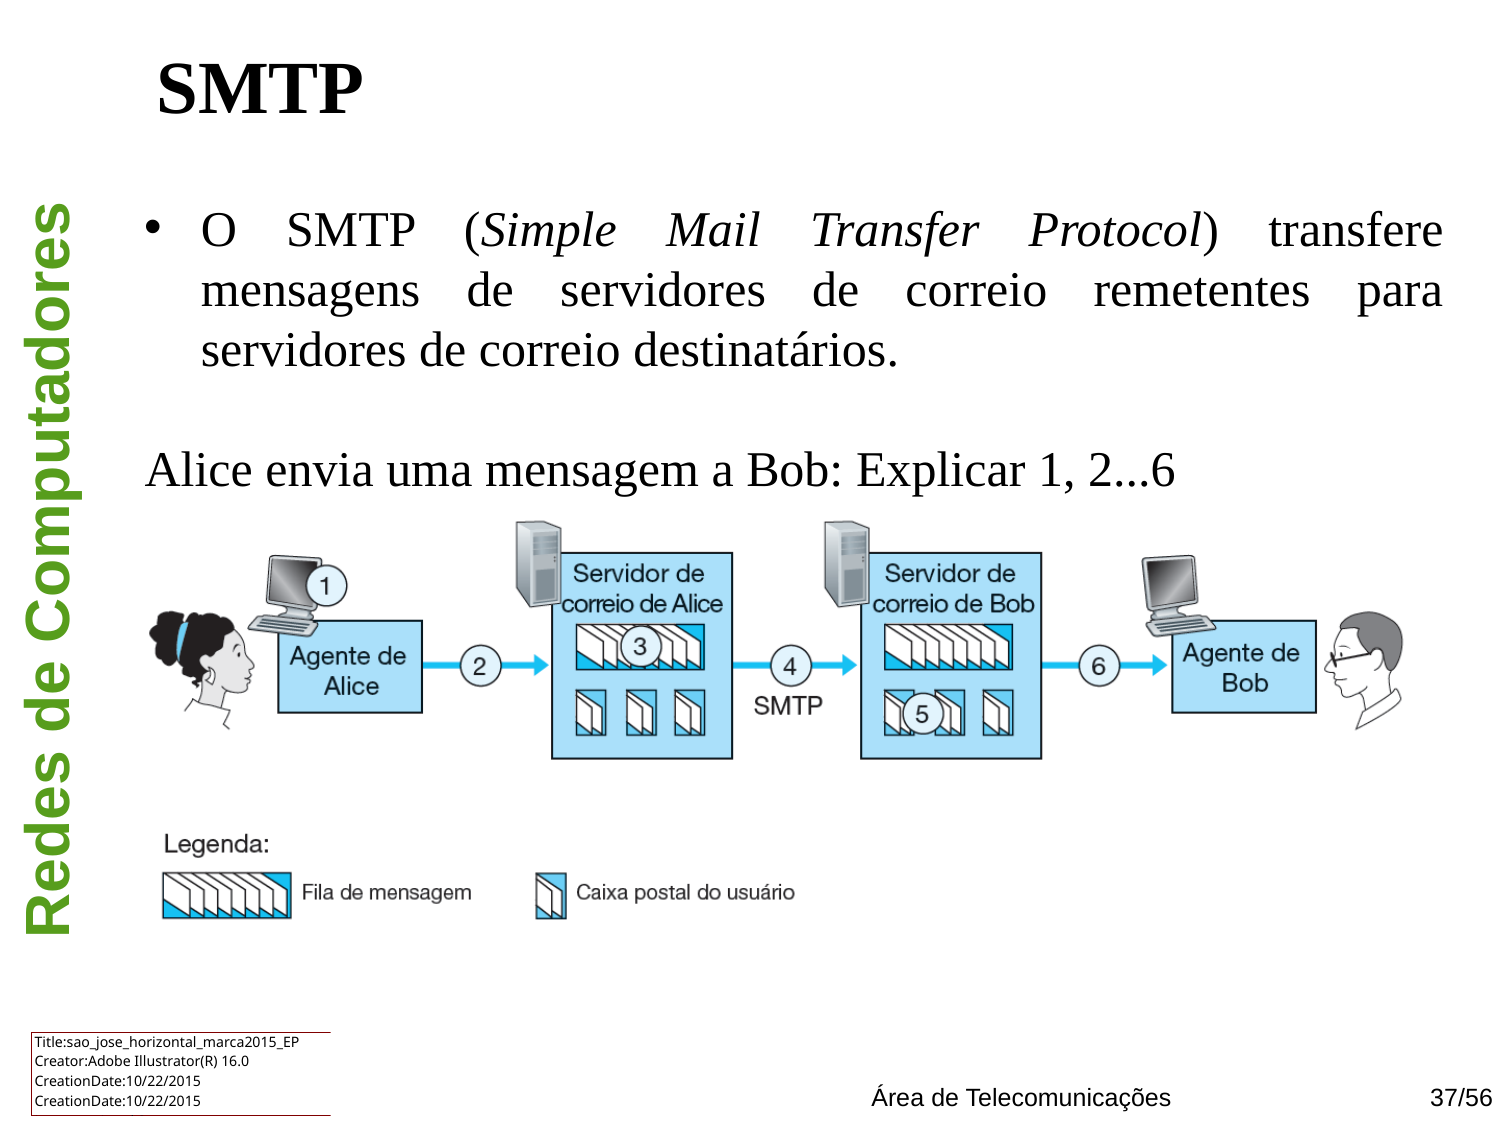

SMTP
O SMTP (Simple Mail Transfer Protocol) transfere mensagens de servidores de correio remetentes para servidores de correio destinatários.
Alice envia uma mensagem a Bob: Explicar 1, 2...6